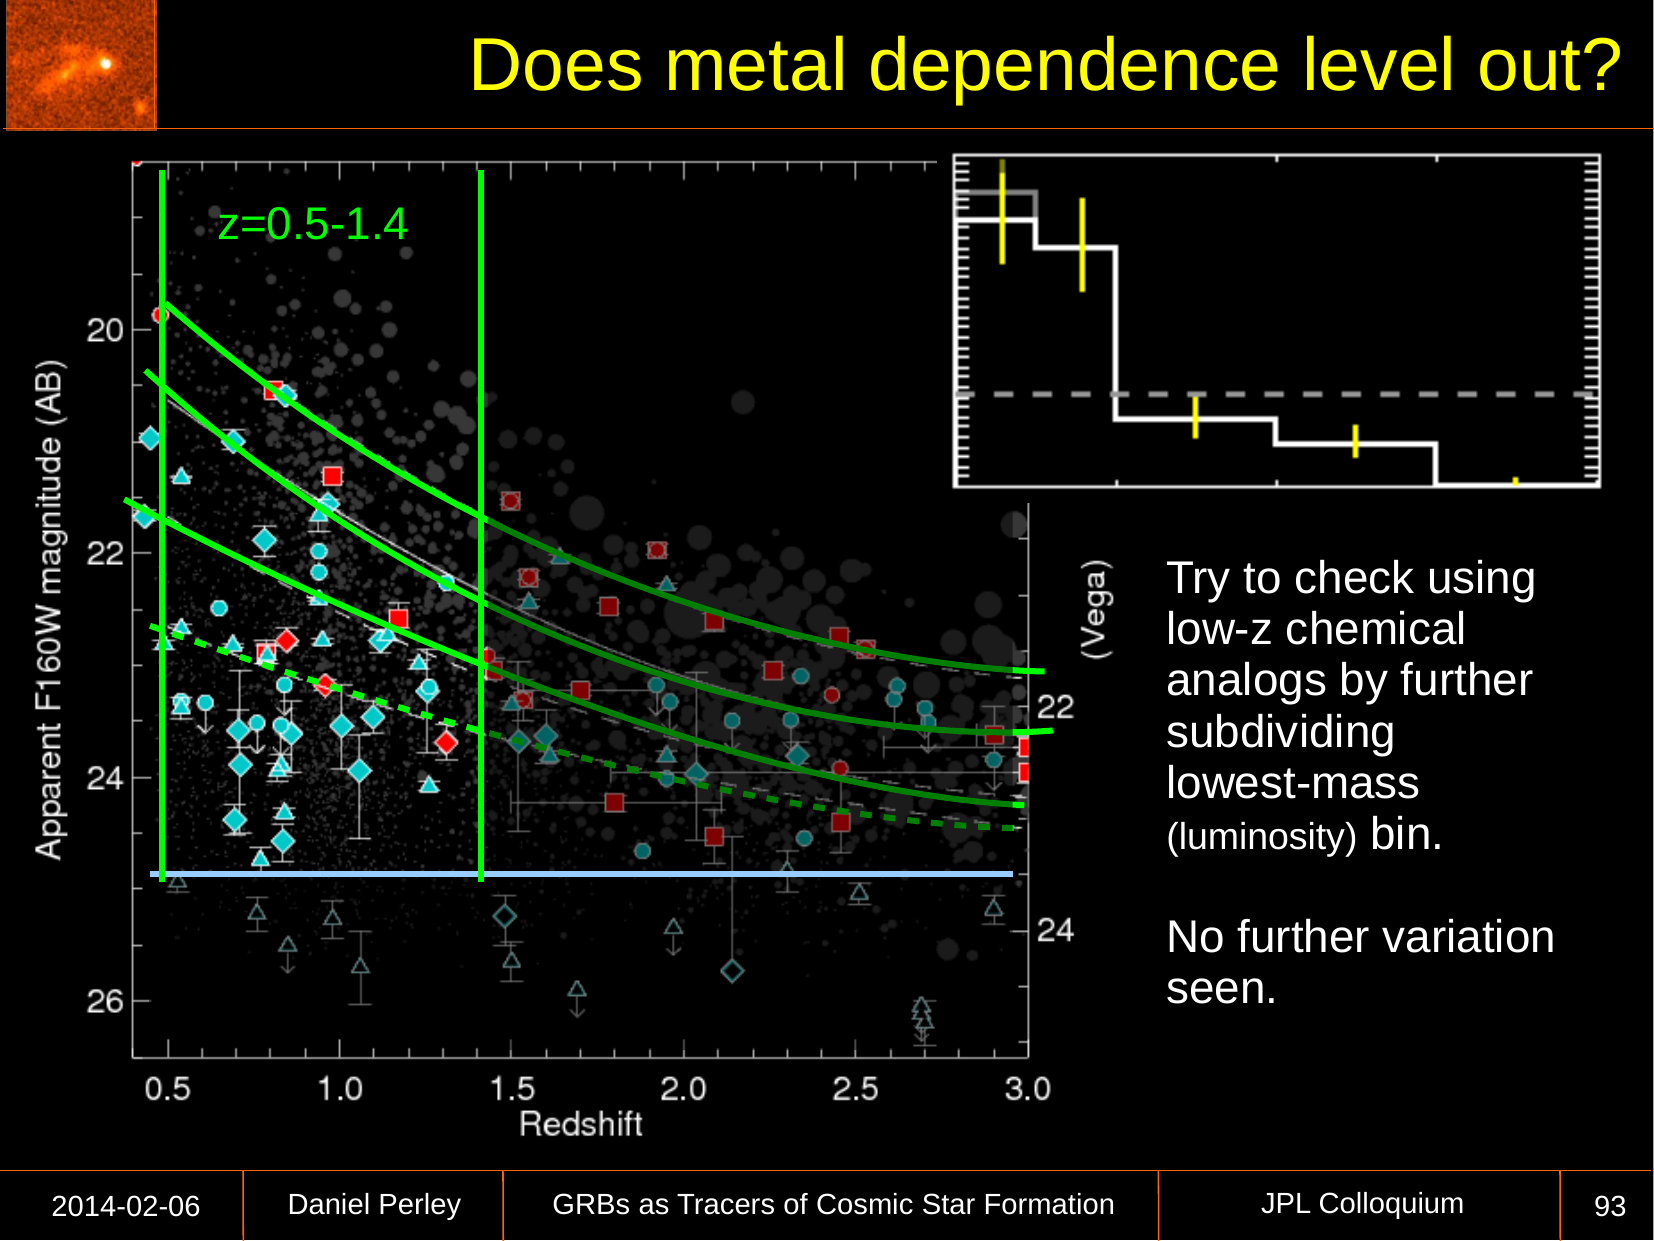

# Does metal dependence level out?
z=0.5-1.4
Try to check using low-z chemical analogs by further subdividing
lowest-mass (luminosity) bin.
No further variation seen.
2014-02-06
93